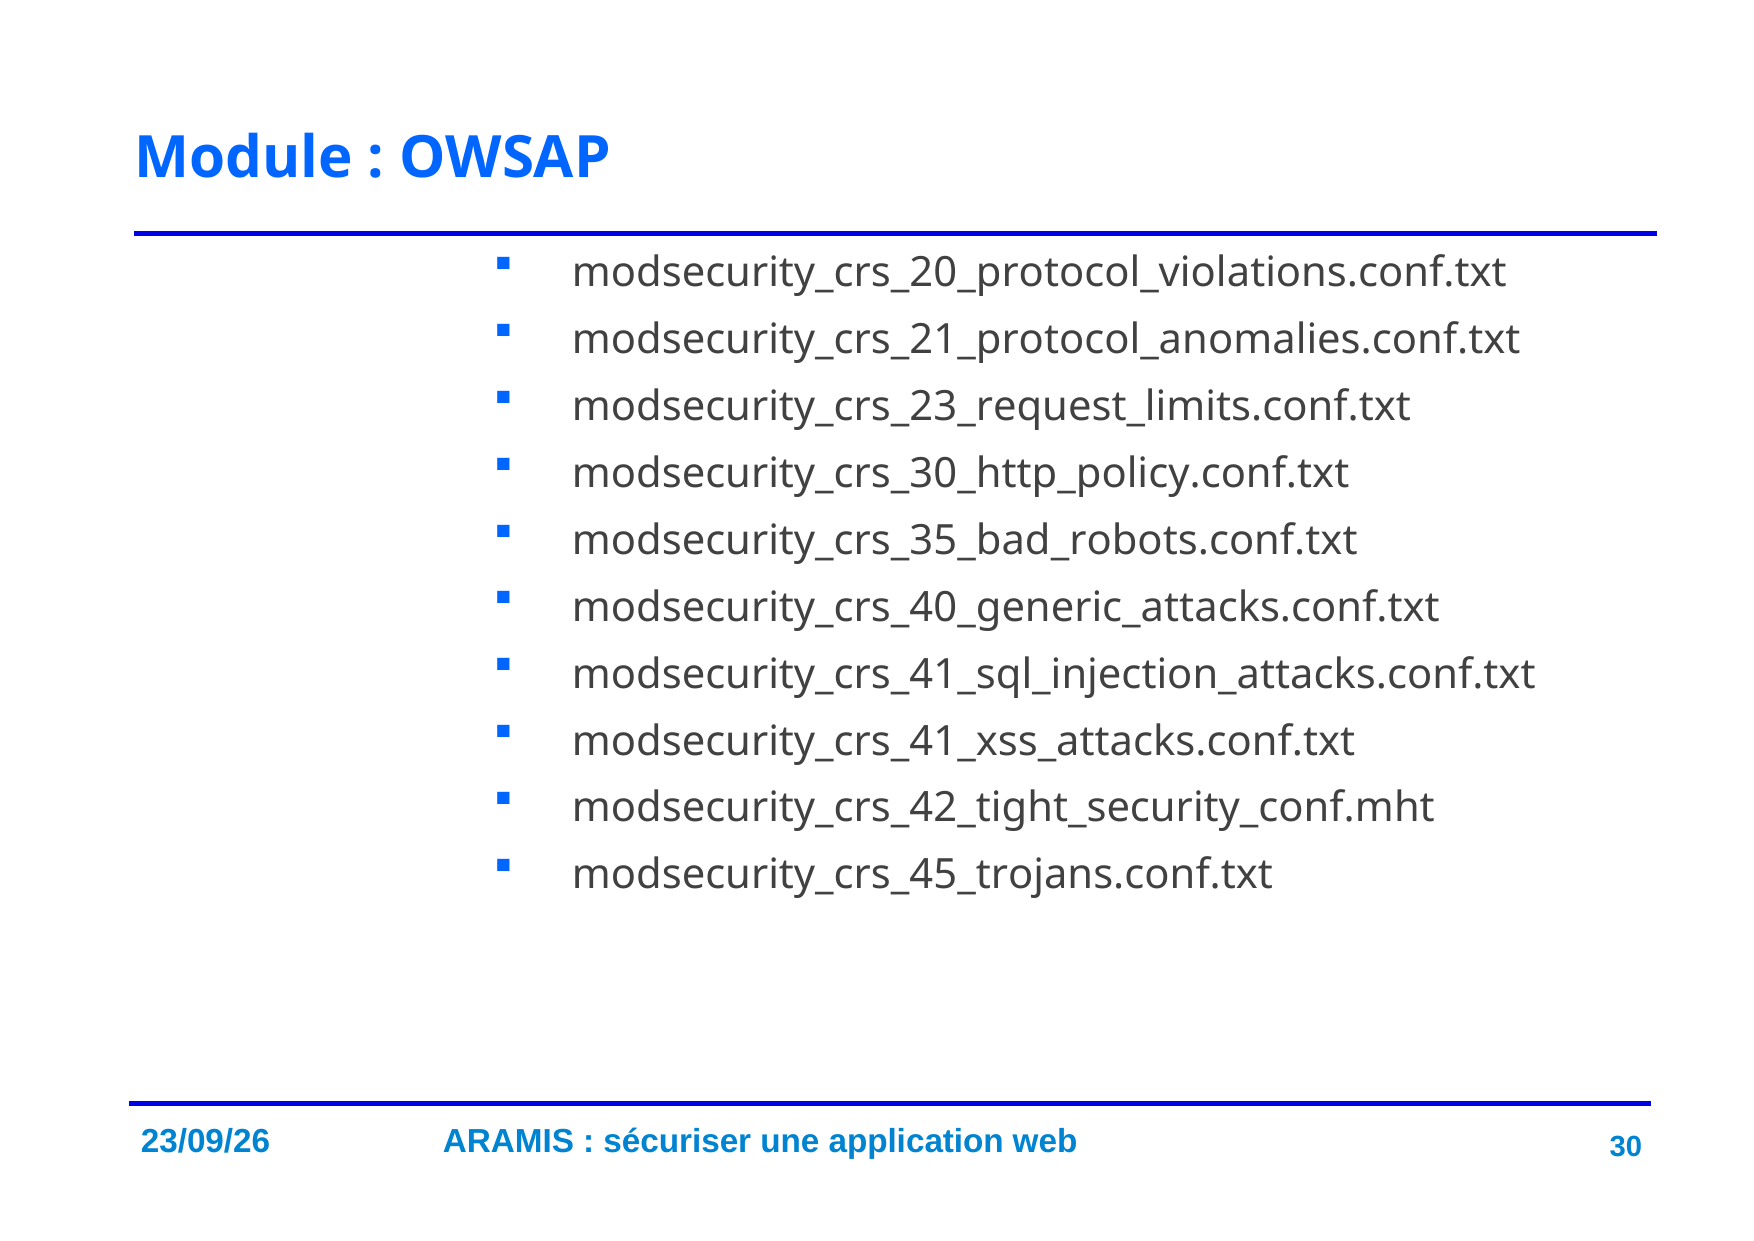

# Module : OWSAP
modsecurity_crs_20_protocol_violations.conf.txt
modsecurity_crs_21_protocol_anomalies.conf.txt
modsecurity_crs_23_request_limits.conf.txt
modsecurity_crs_30_http_policy.conf.txt
modsecurity_crs_35_bad_robots.conf.txt
modsecurity_crs_40_generic_attacks.conf.txt
modsecurity_crs_41_sql_injection_attacks.conf.txt
modsecurity_crs_41_xss_attacks.conf.txt
modsecurity_crs_42_tight_security_conf.mht
modsecurity_crs_45_trojans.conf.txt
ARAMIS : sécuriser une application web
30